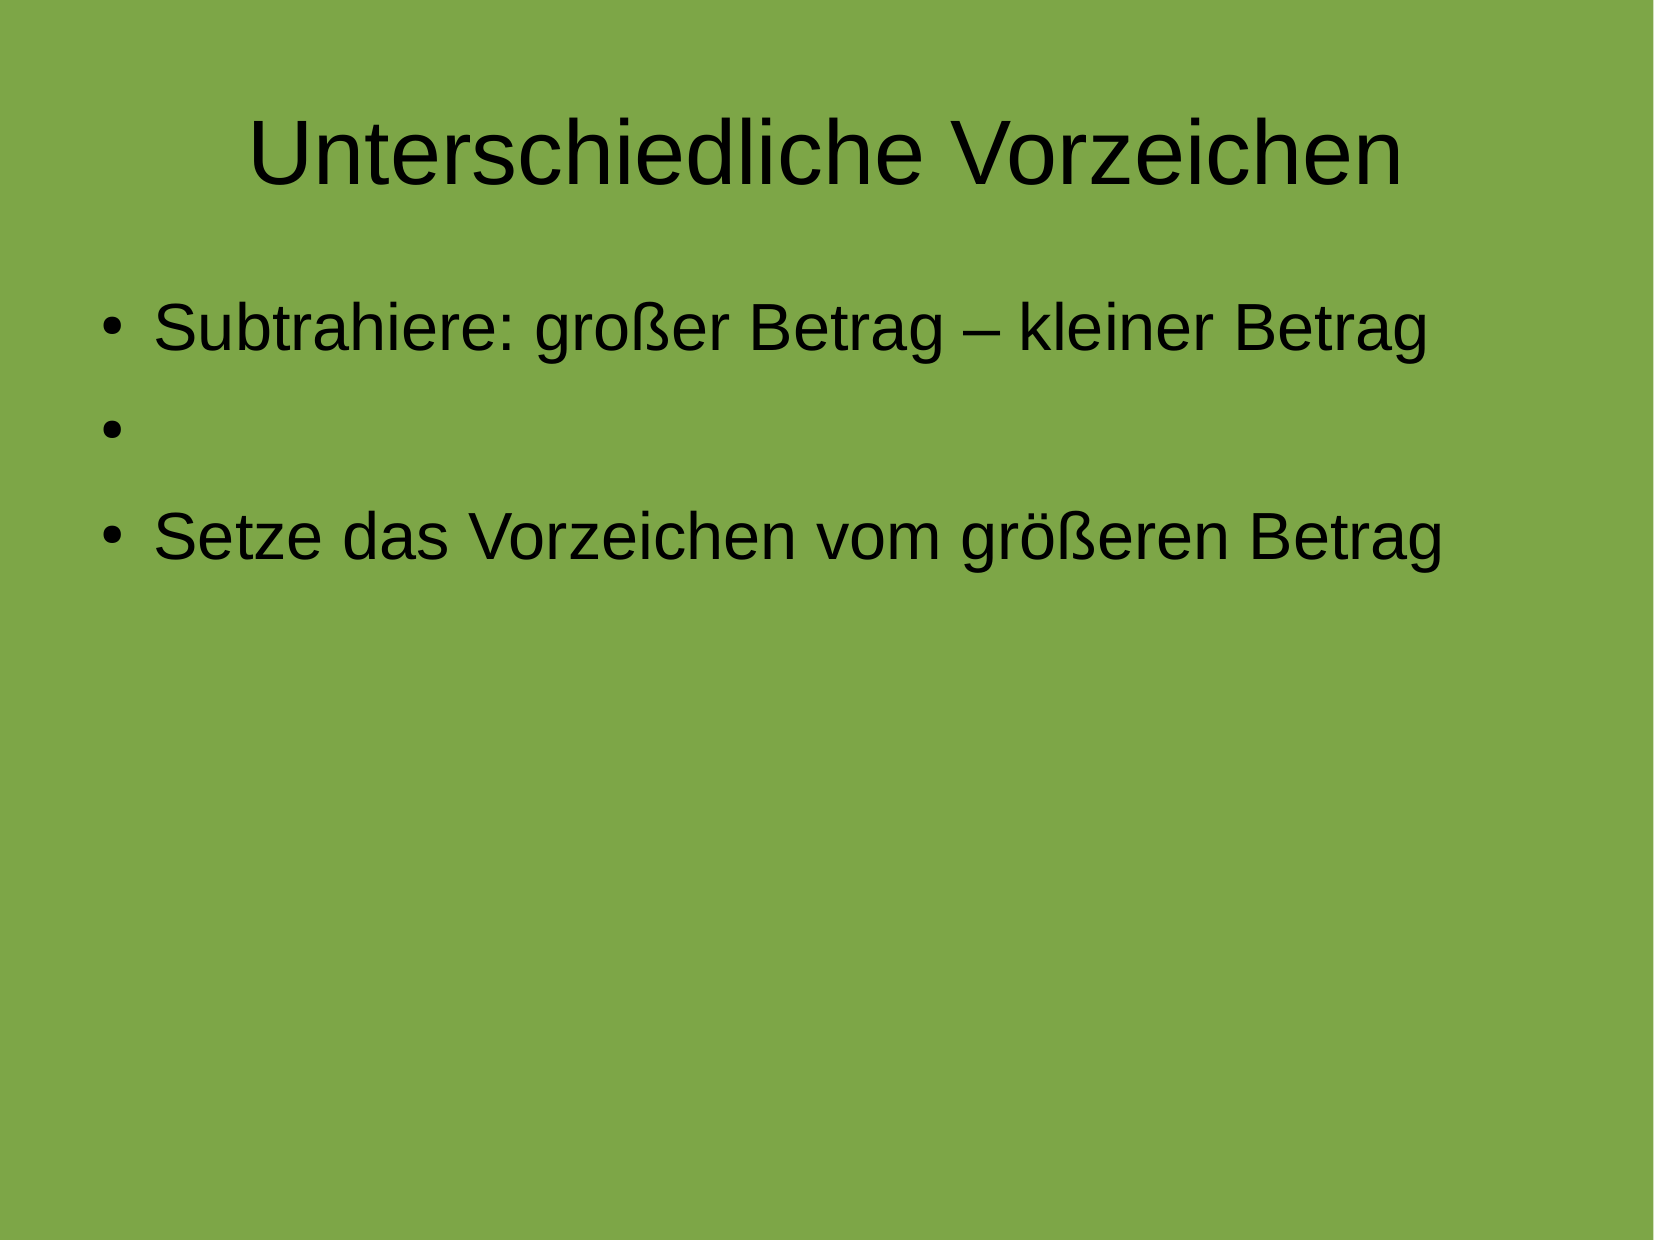

# Unterschiedliche Vorzeichen
Subtrahiere: großer Betrag – kleiner Betrag
Setze das Vorzeichen vom größeren Betrag